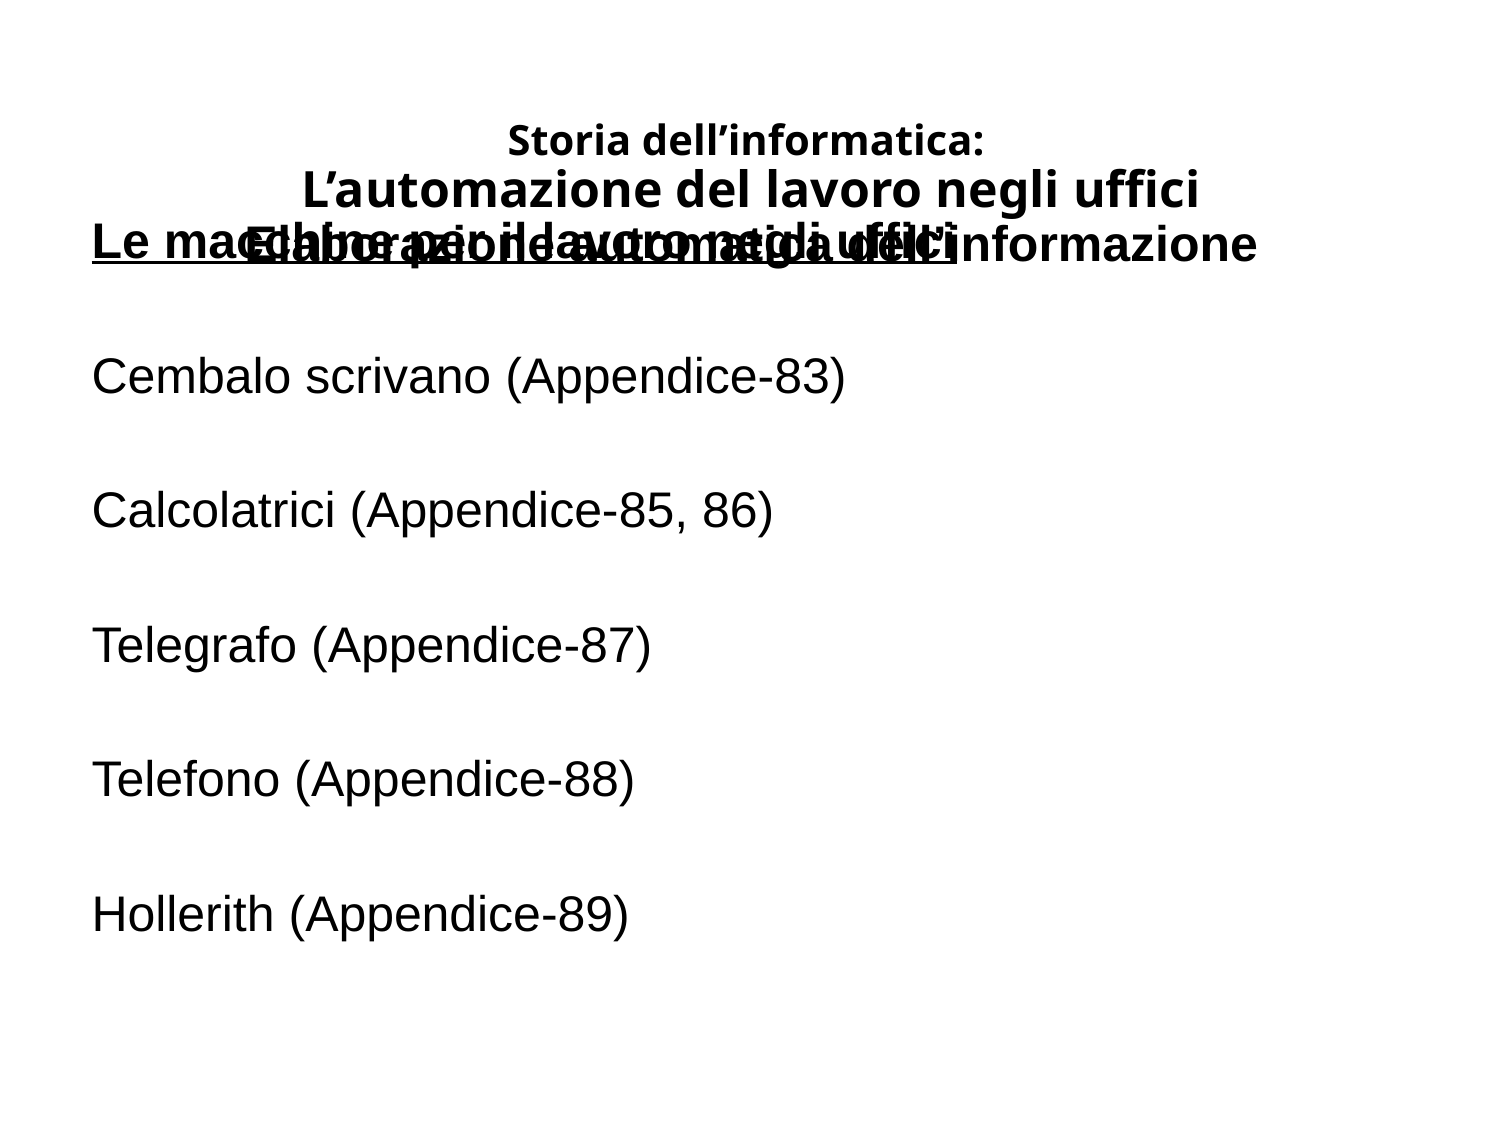

# Storia dell’informatica: L’automazione del lavoro negli uffici Elaborazione automatica dell’informazione
Le macchine per il lavoro negli uffici
Cembalo scrivano (Appendice-83)
Calcolatrici (Appendice-85, 86)
Telegrafo (Appendice-87)
Telefono (Appendice-88)
Hollerith (Appendice-89)